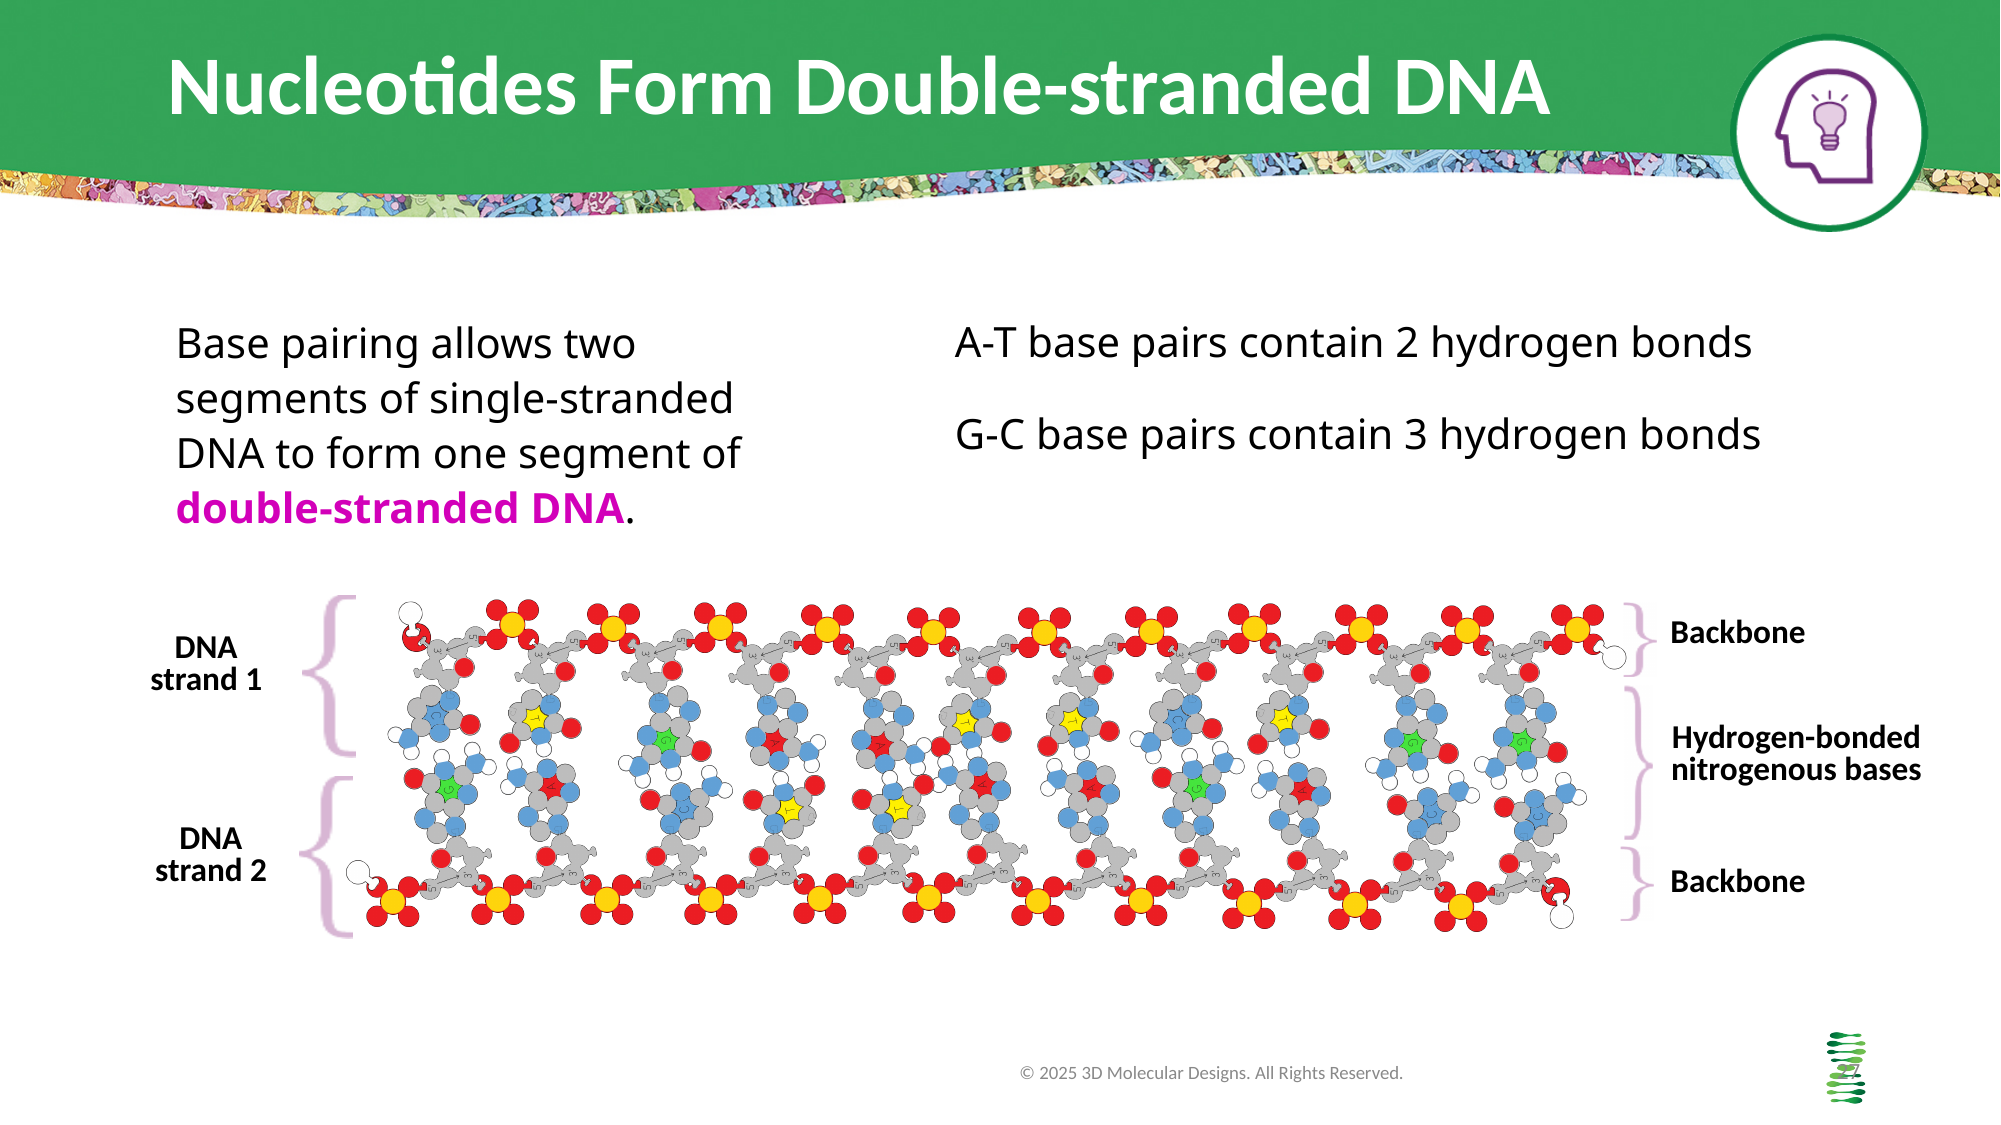

Nucleotides Form Double-stranded DNA
A-T base pairs contain 2 hydrogen bonds
G-C base pairs contain 3 hydrogen bonds
Base pairing allows two segments of single-stranded DNA to form one segment of double-stranded DNA.
Backbone
DNA
strand 1
Hydrogen-bonded
nitrogenous bases
DNA
strand 2
Backbone